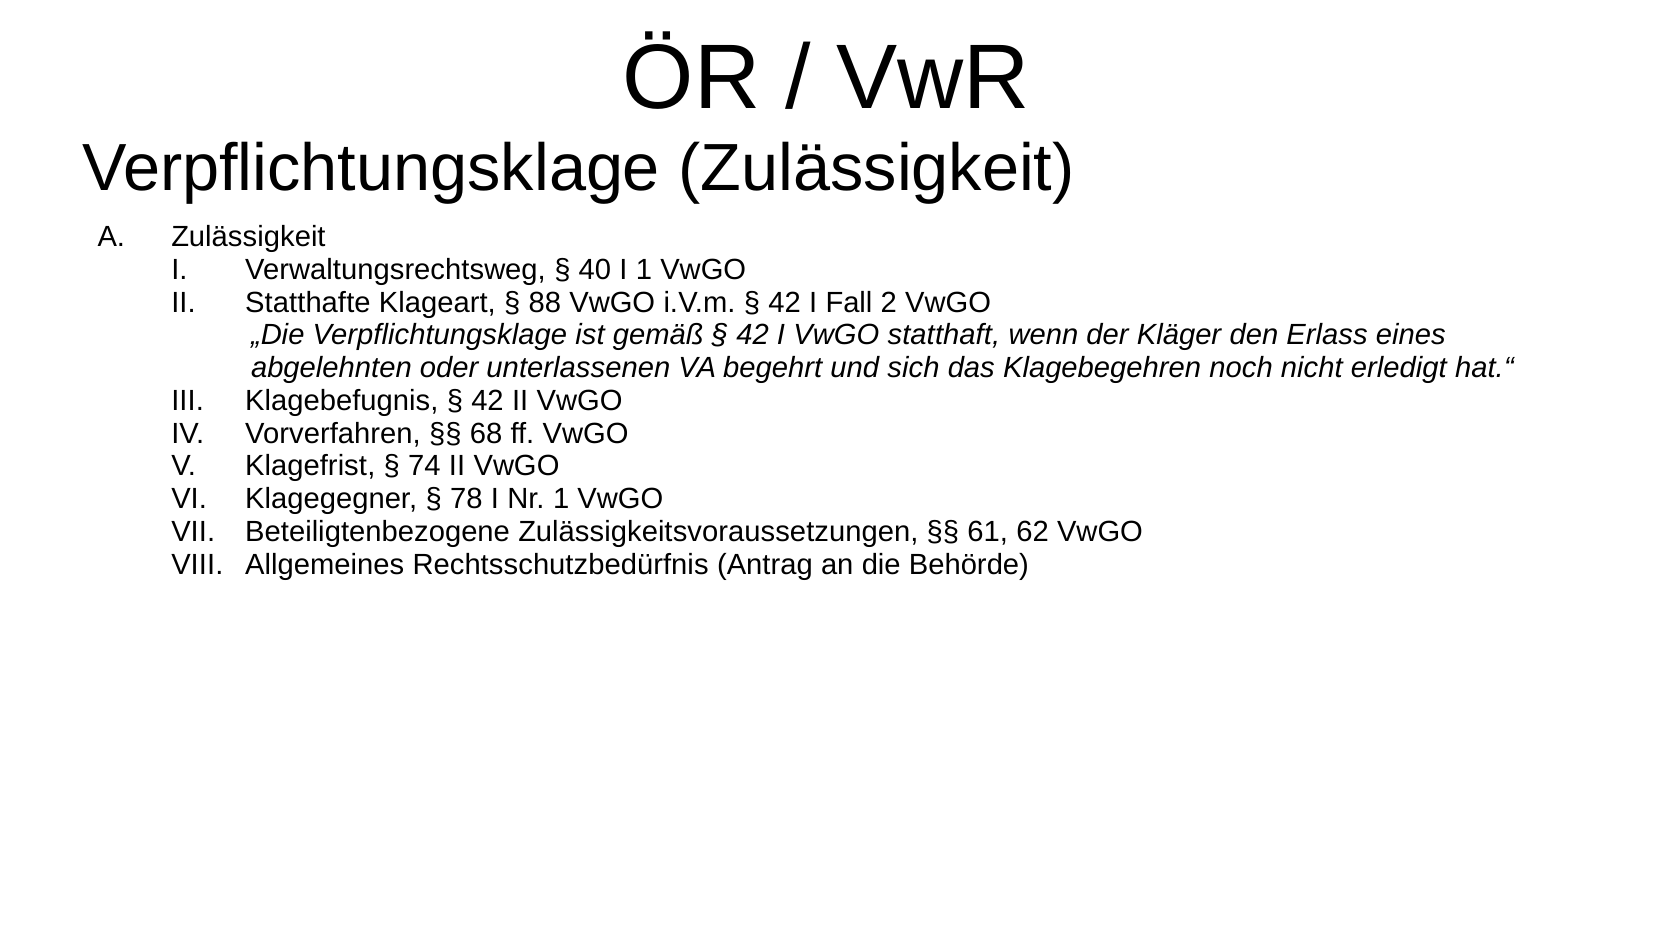

# ÖR / VwR
Verpflichtungsklage (Zulässigkeit)
A.	Zulässigkeit
	I.	Verwaltungsrechtsweg, § 40 I 1 VwGO
	II.	Statthafte Klageart, § 88 VwGO i.V.m. § 42 I Fall 2 VwGO
„Die Verpflichtungsklage ist gemäß § 42 I VwGO statthaft, wenn der Kläger den Erlass eines abgelehnten oder unterlassenen VA begehrt und sich das Klagebegehren noch nicht erledigt hat.“
	III.	Klagebefugnis, § 42 II VwGO
	IV.	Vorverfahren, §§ 68 ff. VwGO
	V.	Klagefrist, § 74 II VwGO
	VI.	Klagegegner, § 78 I Nr. 1 VwGO
	VII.	Beteiligtenbezogene Zulässigkeitsvoraussetzungen, §§ 61, 62 VwGO
	VIII.	Allgemeines Rechtsschutzbedürfnis (Antrag an die Behörde)